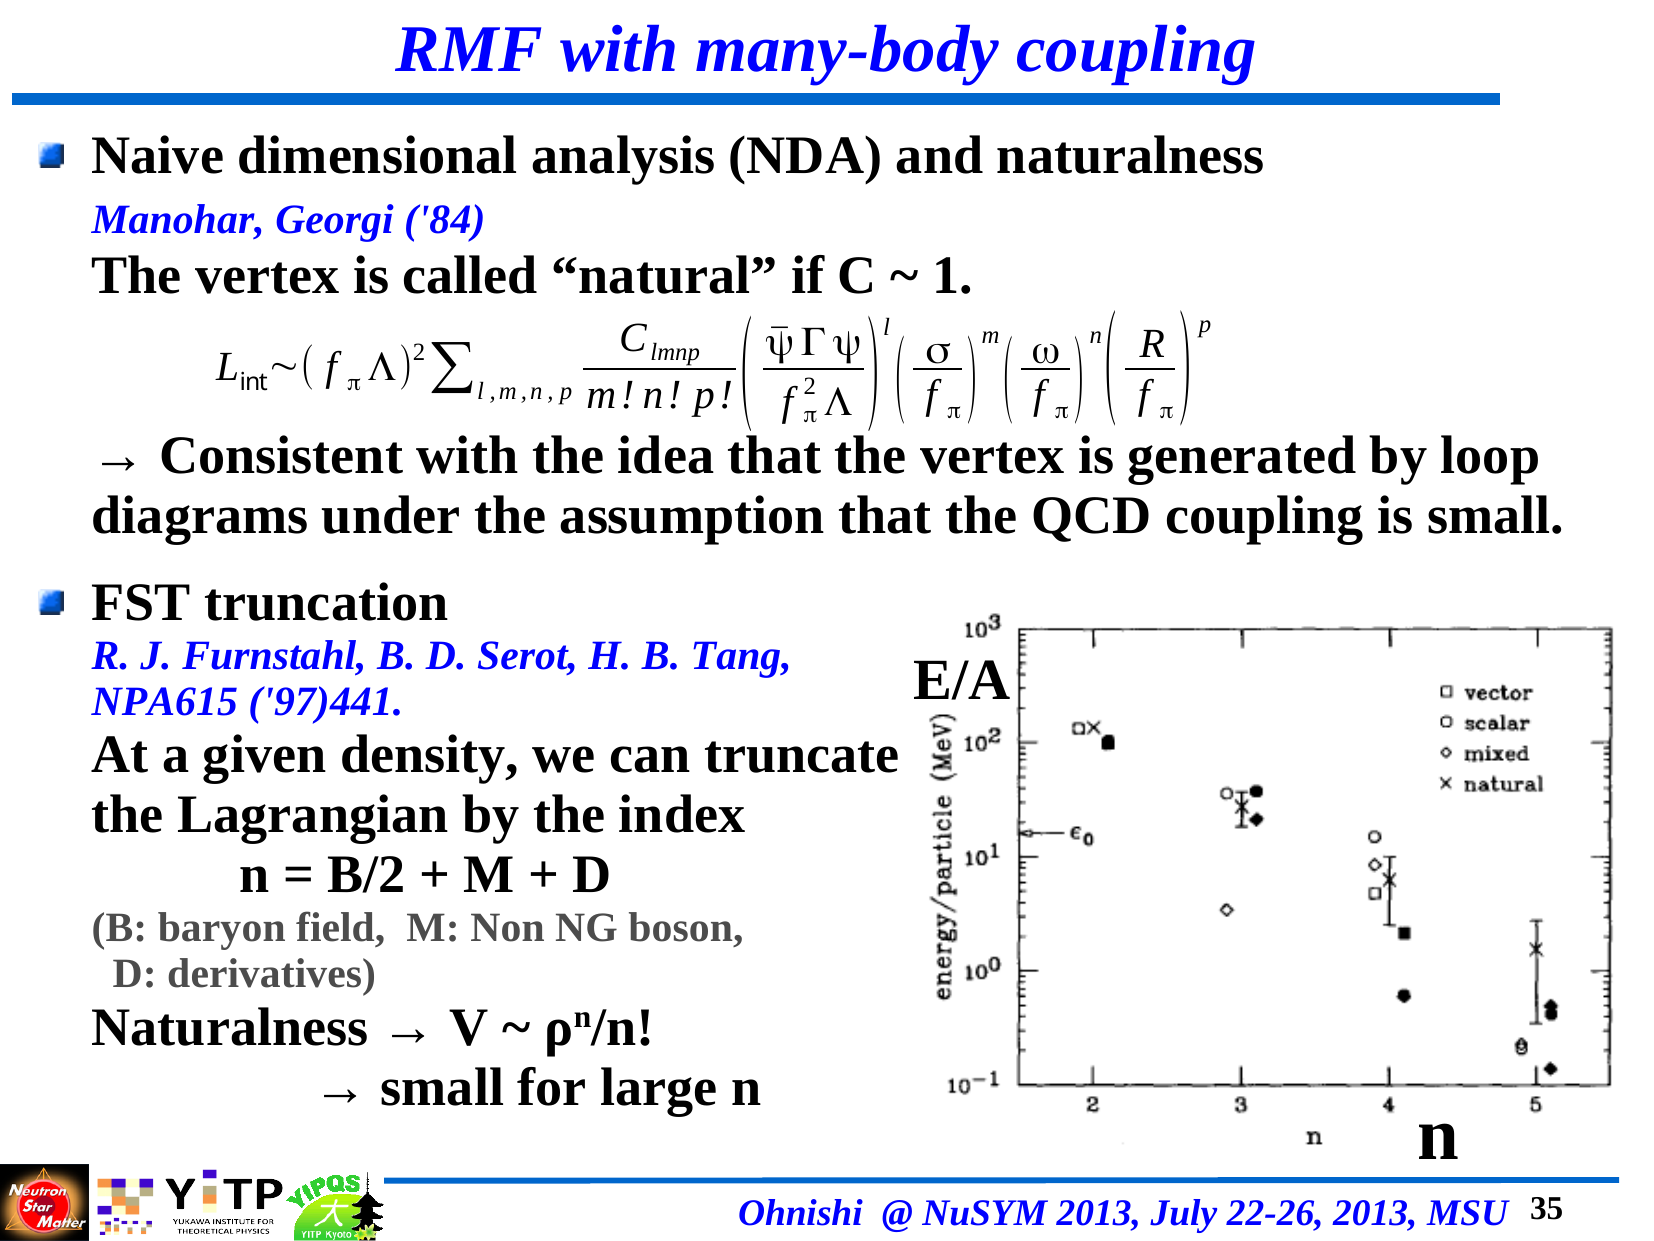

# RMF with many-body coupling
Naive dimensional analysis (NDA) and naturalness
Manohar, Georgi ('84)
The vertex is called “natural” if C ~ 1.
→ Consistent with the idea that the vertex is generated by loop diagrams under the assumption that the QCD coupling is small.
FST truncation
R. J. Furnstahl, B. D. Serot, H. B. Tang,
NPA615 ('97)441.
At a given density, we can truncate
the Lagrangian by the index
		n = B/2 + M + D
(B: baryon field, M: Non NG boson,
 D: derivatives)
Naturalness → V ~ ρn/n!
			→ small for large n
E/A
n